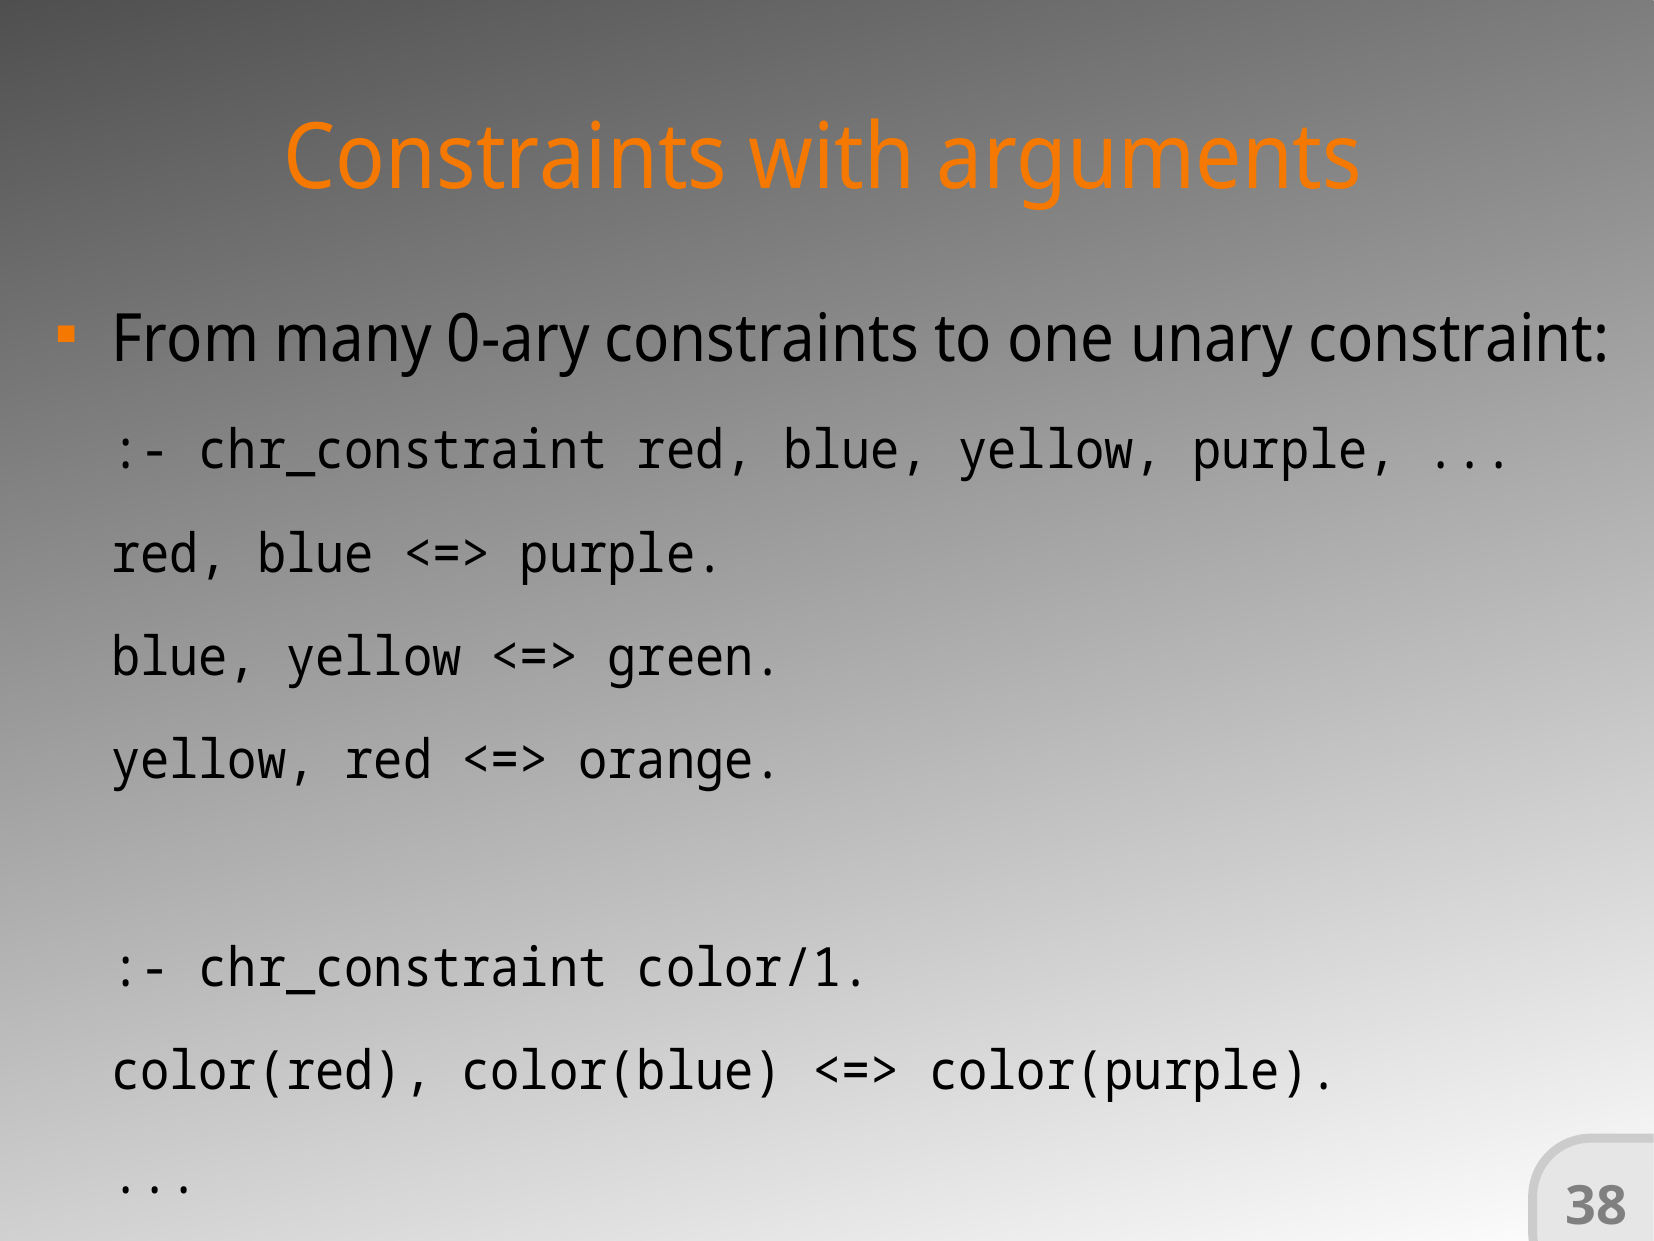

# Constraints with arguments
From many 0-ary constraints to one unary constraint:
:- chr_constraint red, blue, yellow, purple, ...
red, blue <=> purple.
blue, yellow <=> green.
yellow, red <=> orange.
:- chr_constraint color/1.
color(red), color(blue) <=> color(purple).
...
38